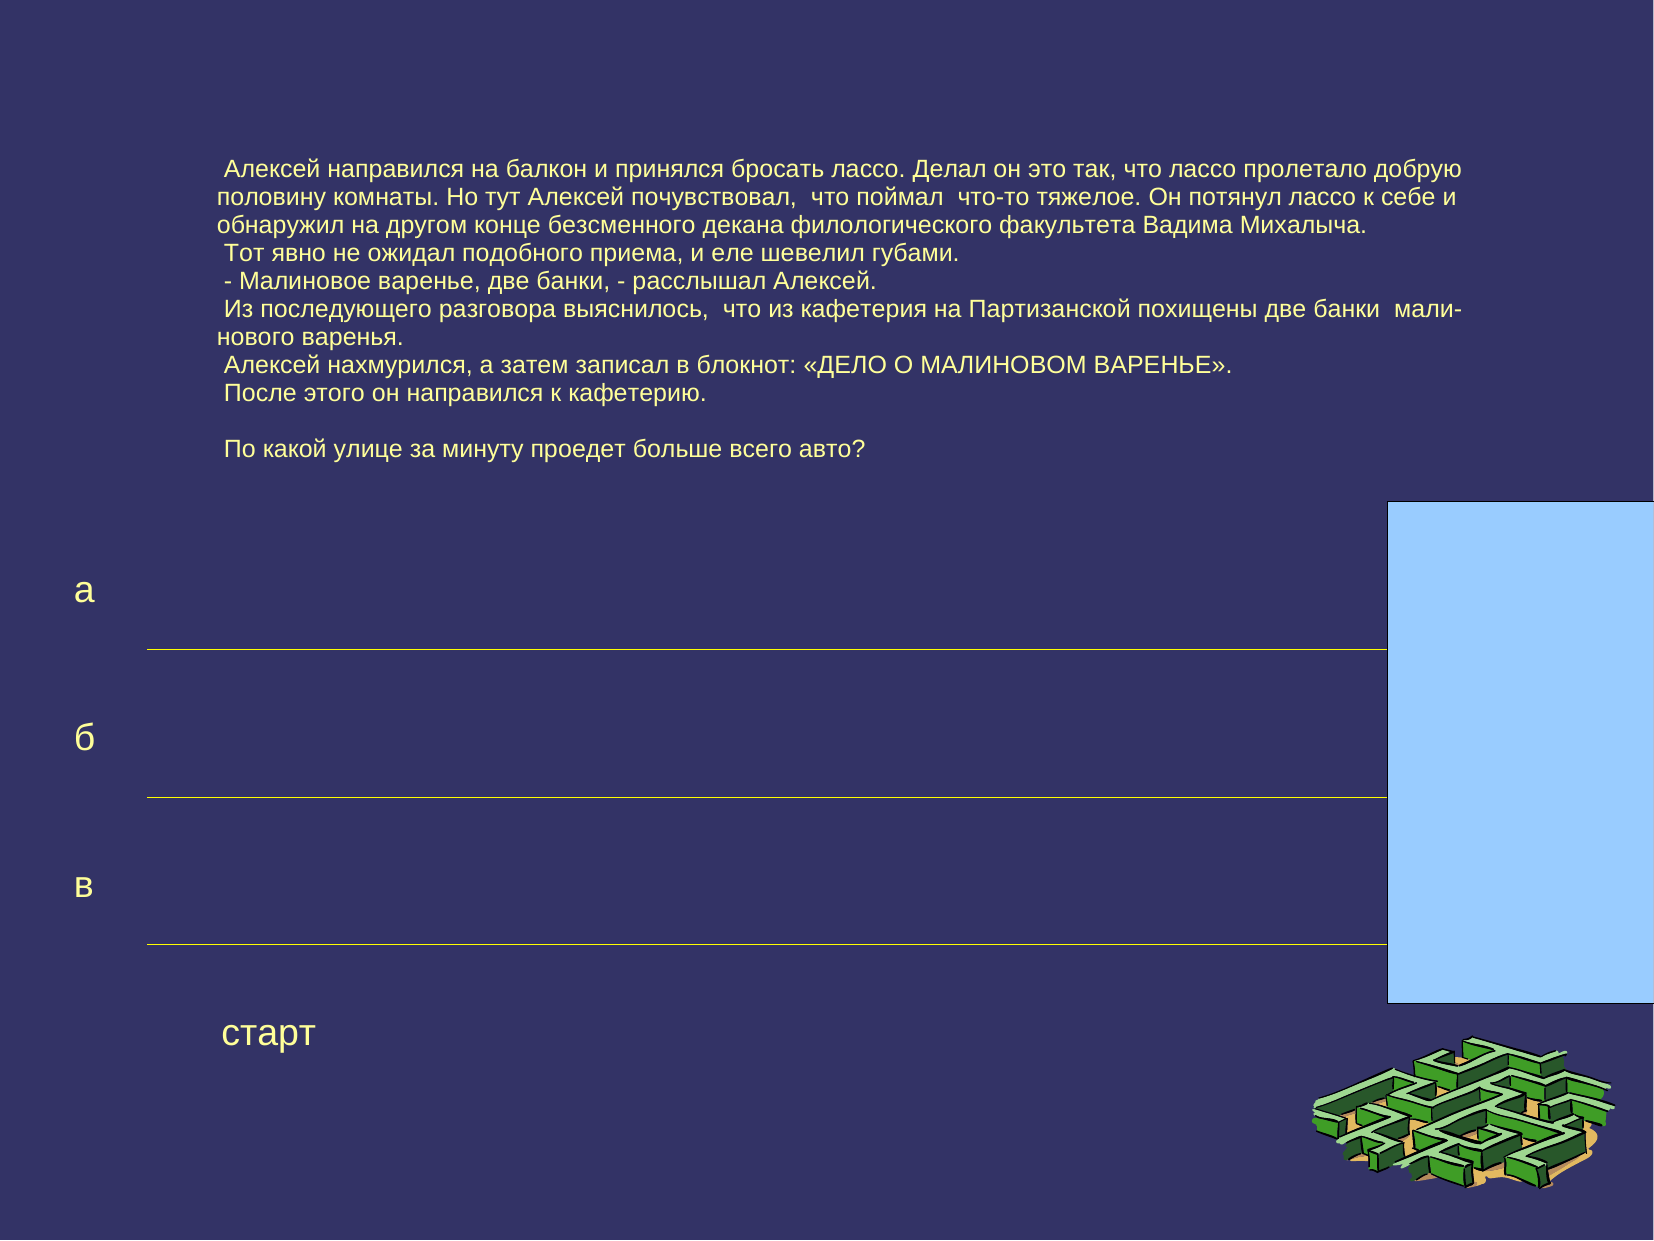

Алексей направился на балкон и принялся бросать лассо. Делал он это так, что лассо пролетало добрую
половину комнаты. Но тут Алексей почувствовал, что поймал что-то тяжелое. Он потянул лассо к себе и
обнаружил на другом конце безсменного декана филологического факультета Вадима Михалыча.
 Тот явно не ожидал подобного приема, и еле шевелил губами.
 - Малиновое варенье, две банки, - расслышал Алексей.
 Из последующего разговора выяснилось, что из кафетерия на Партизанской похищены две банки мали-
нового варенья.
 Алексей нахмурился, а затем записал в блокнот: «ДЕЛО О МАЛИНОВОМ ВАРЕНЬЕ».
 После этого он направился к кафетерию.
 По какой улице за минуту проедет больше всего авто?
а
б
в
старт